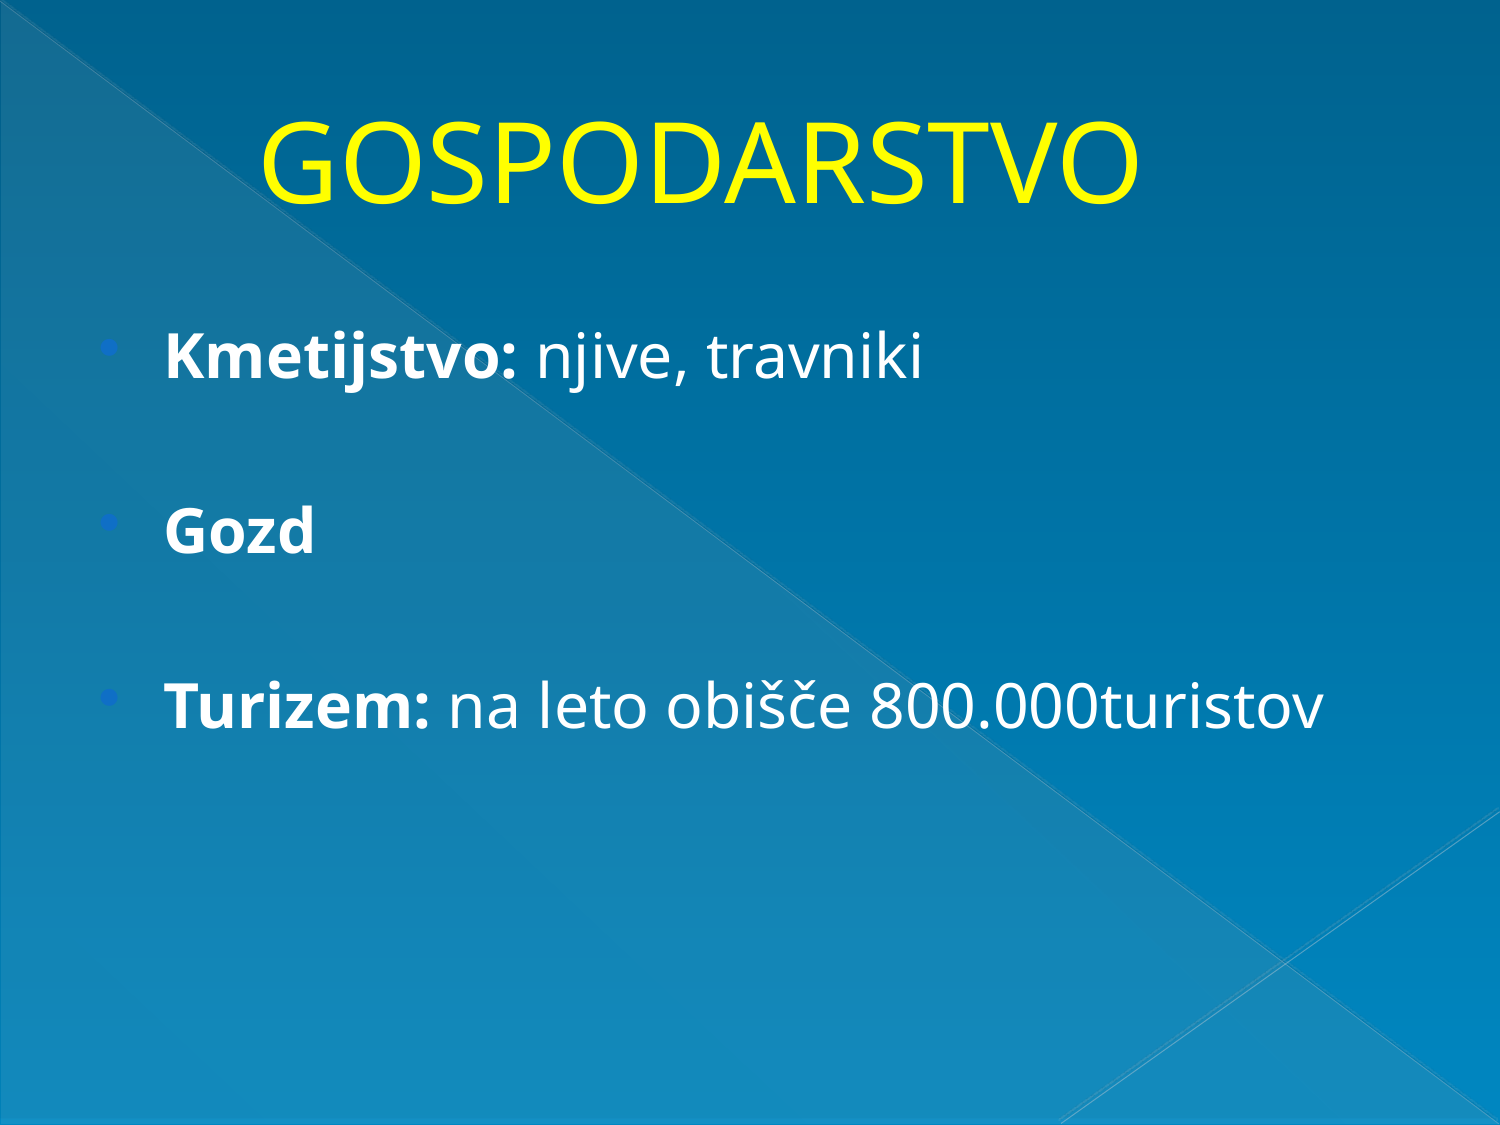

# GOSPODARSTVO
Kmetijstvo: njive, travniki
Gozd
Turizem: na leto obišče 800.000turistov